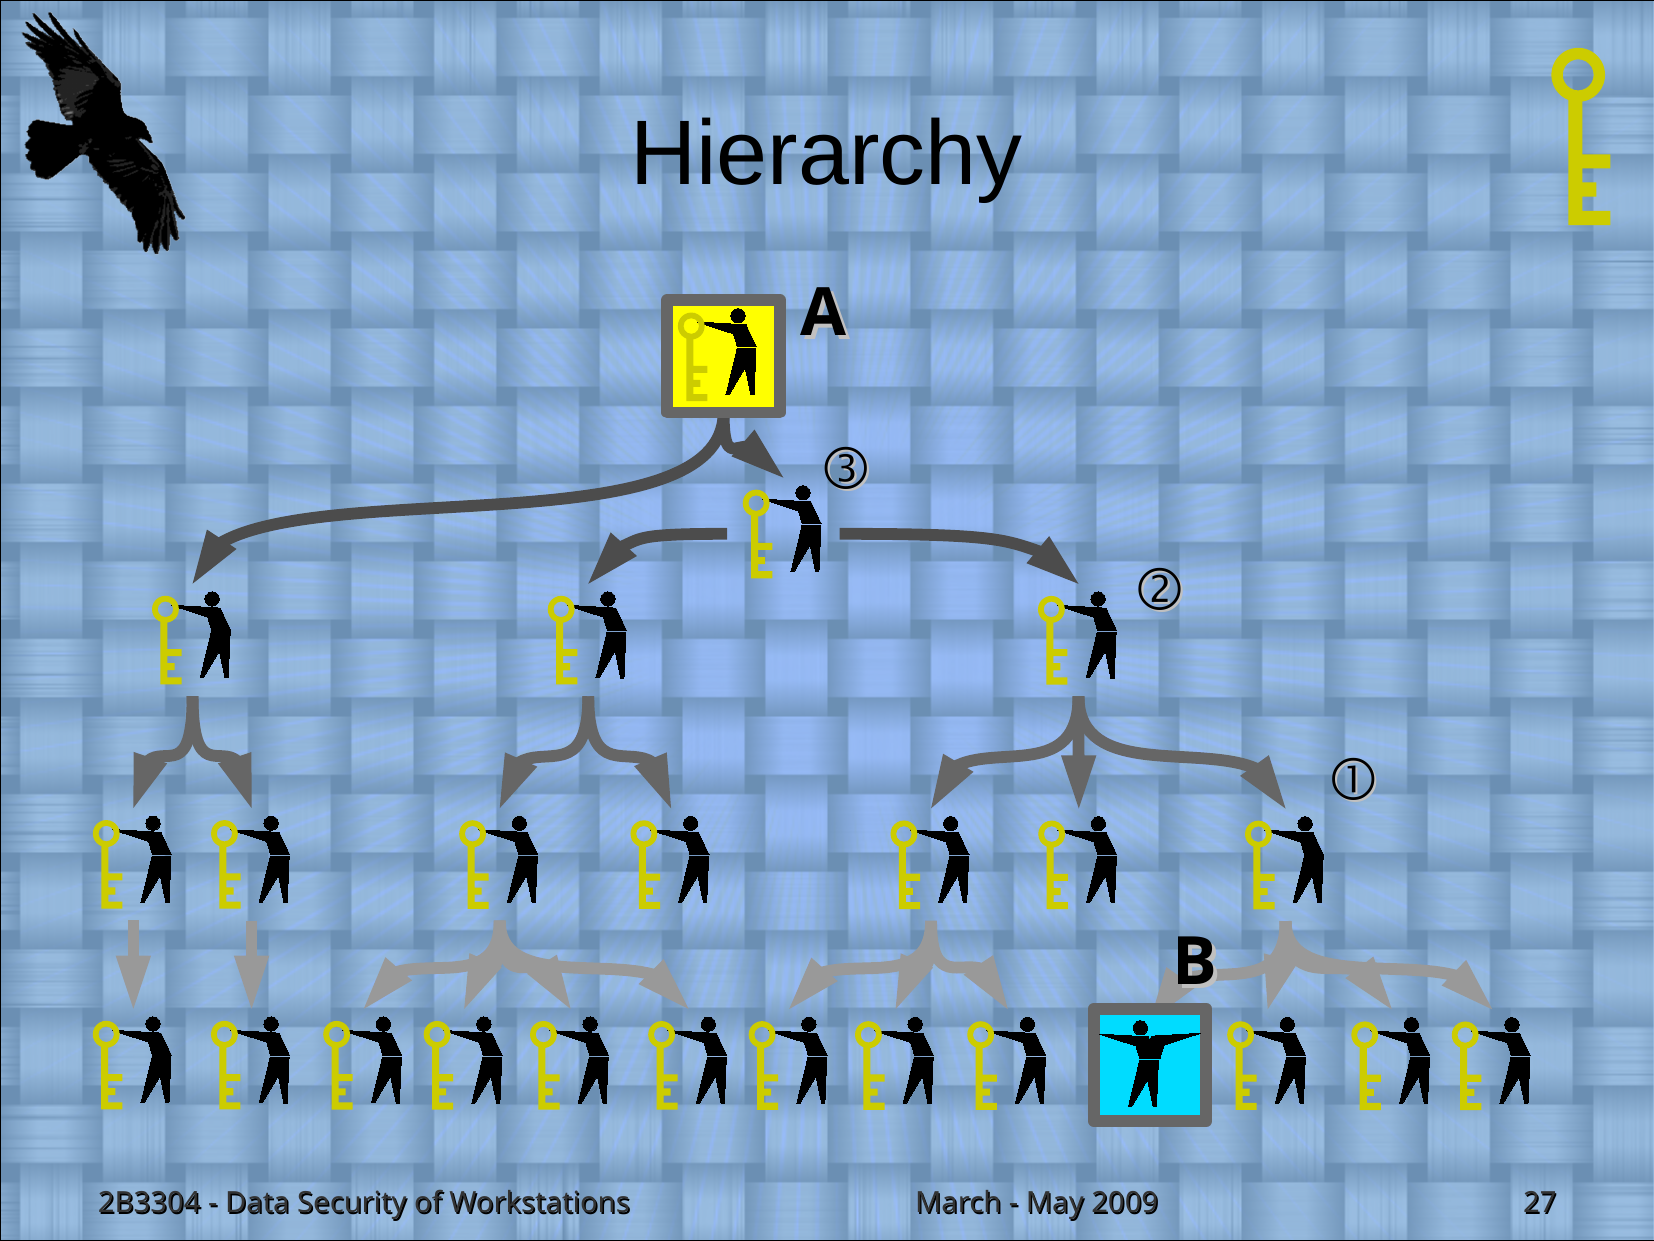

# Hierarchy
A
③
②
①
B